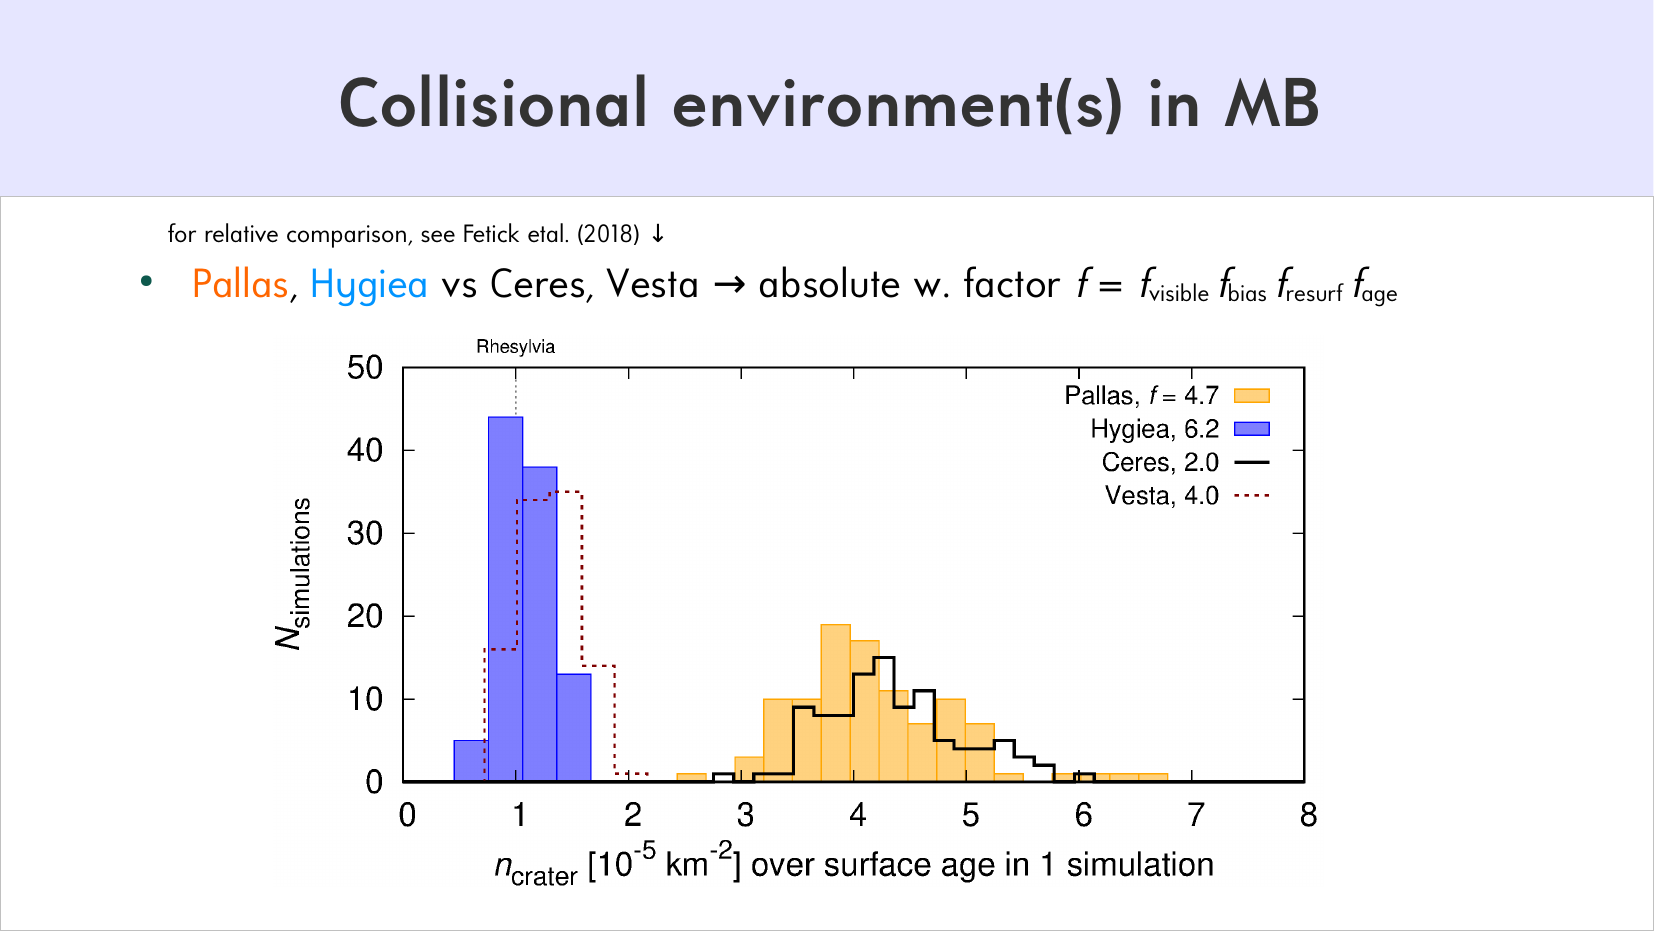

# Collisional environment(s) in MB
for relative comparison, see Fetick etal. (2018) ↓
Pallas, Hygiea vs Ceres, Vesta → absolute w. factor f = fvisible fbias fresurf fage